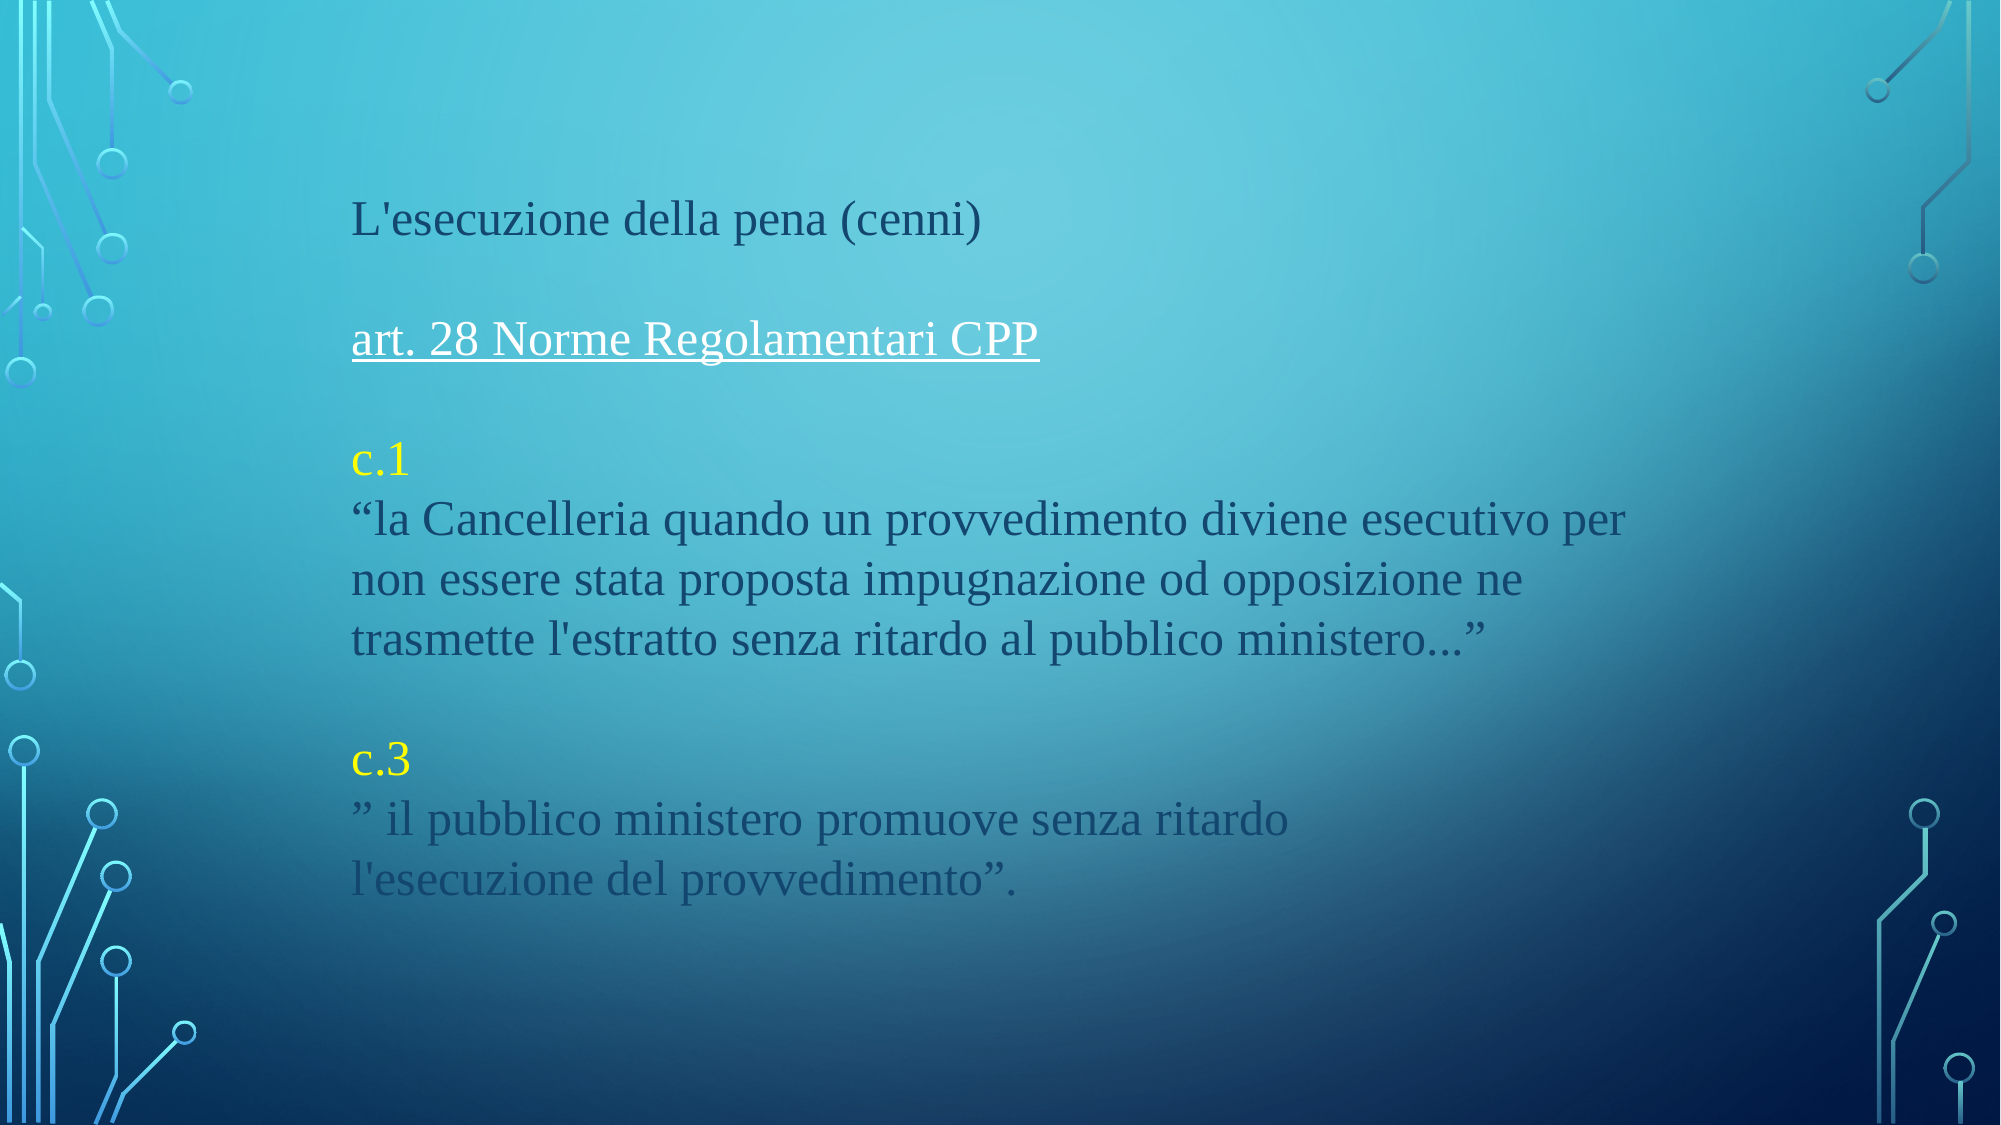

L'esecuzione della pena (cenni)
art. 28 Norme Regolamentari CPP
c.1
“la Cancelleria quando un provvedimento diviene esecutivo per non essere stata proposta impugnazione od opposizione ne trasmette l'estratto senza ritardo al pubblico ministero...”
c.3
” il pubblico ministero promuove senza ritardo
l'esecuzione del provvedimento”.